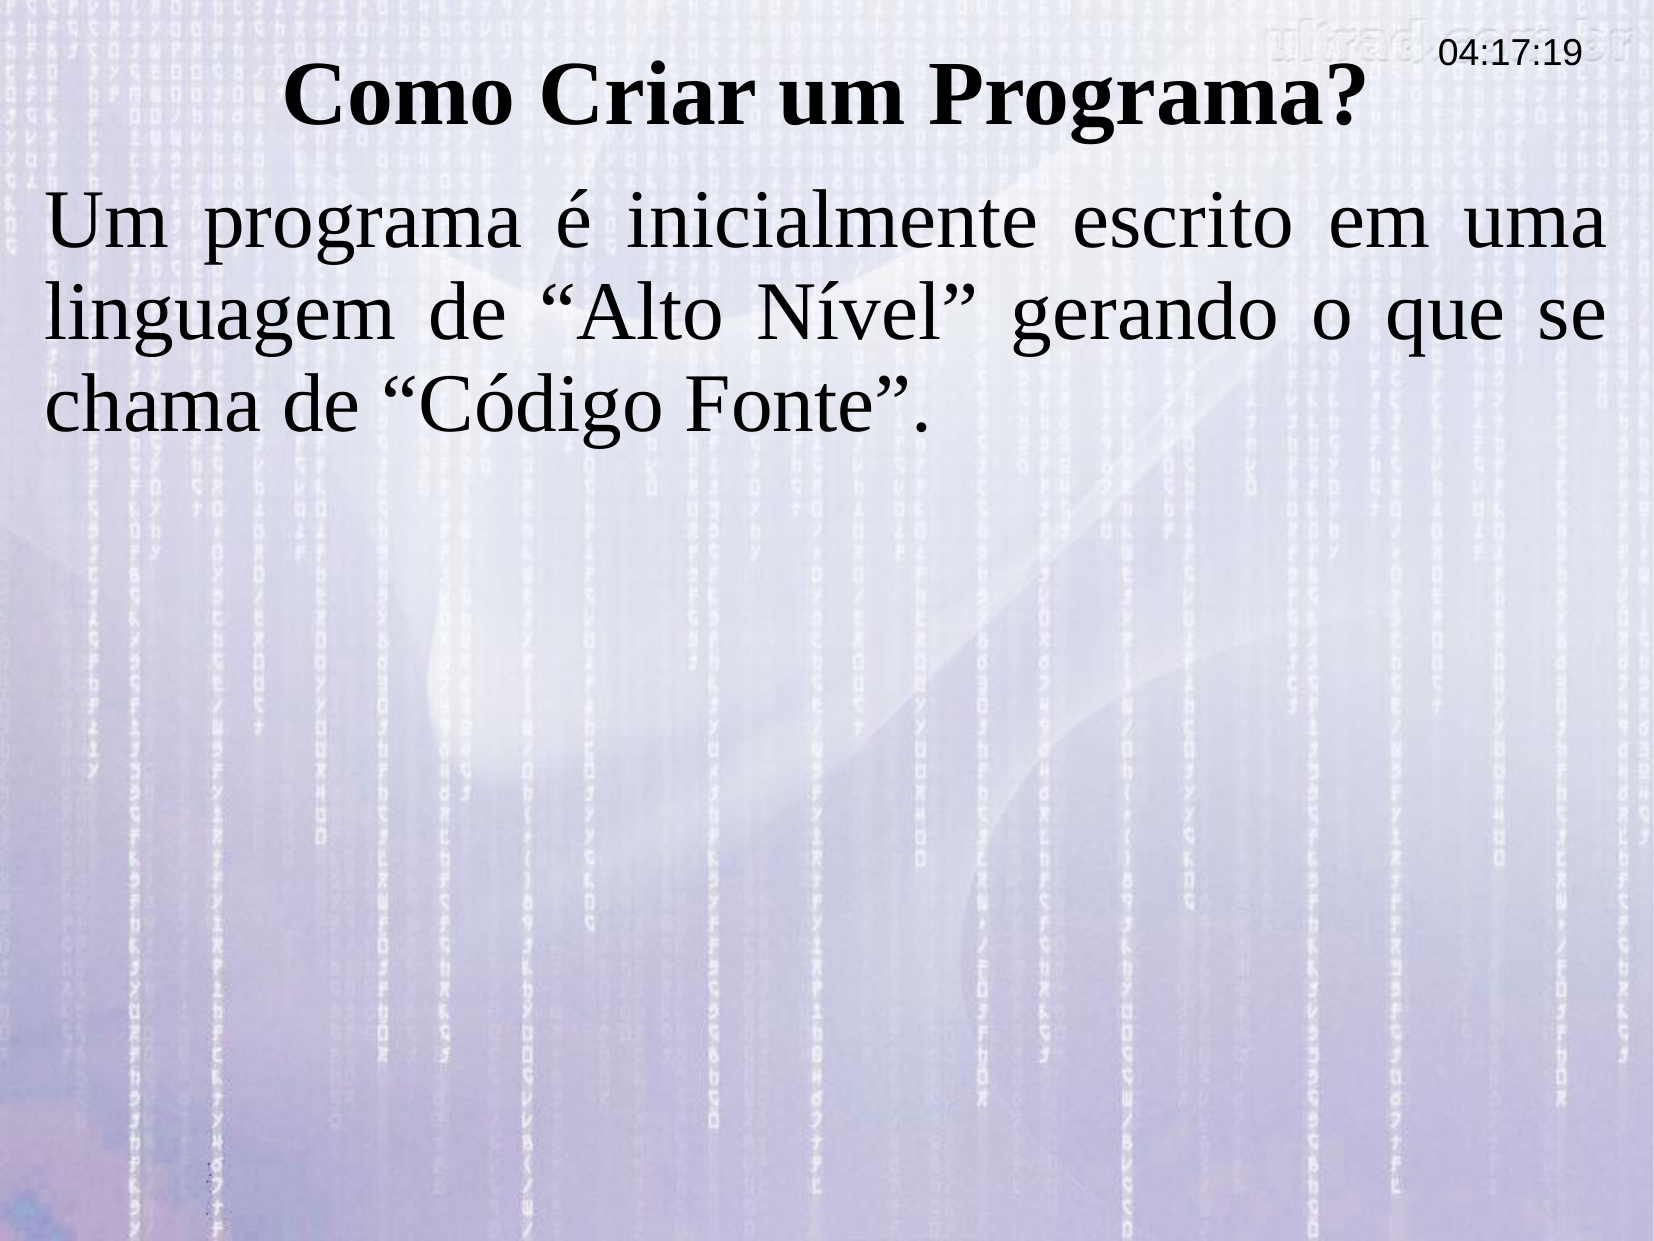

03:10:27
Como Criar um Programa?
Um programa é inicialmente escrito em uma linguagem de “Alto Nível” gerando o que se chama de “Código Fonte”.